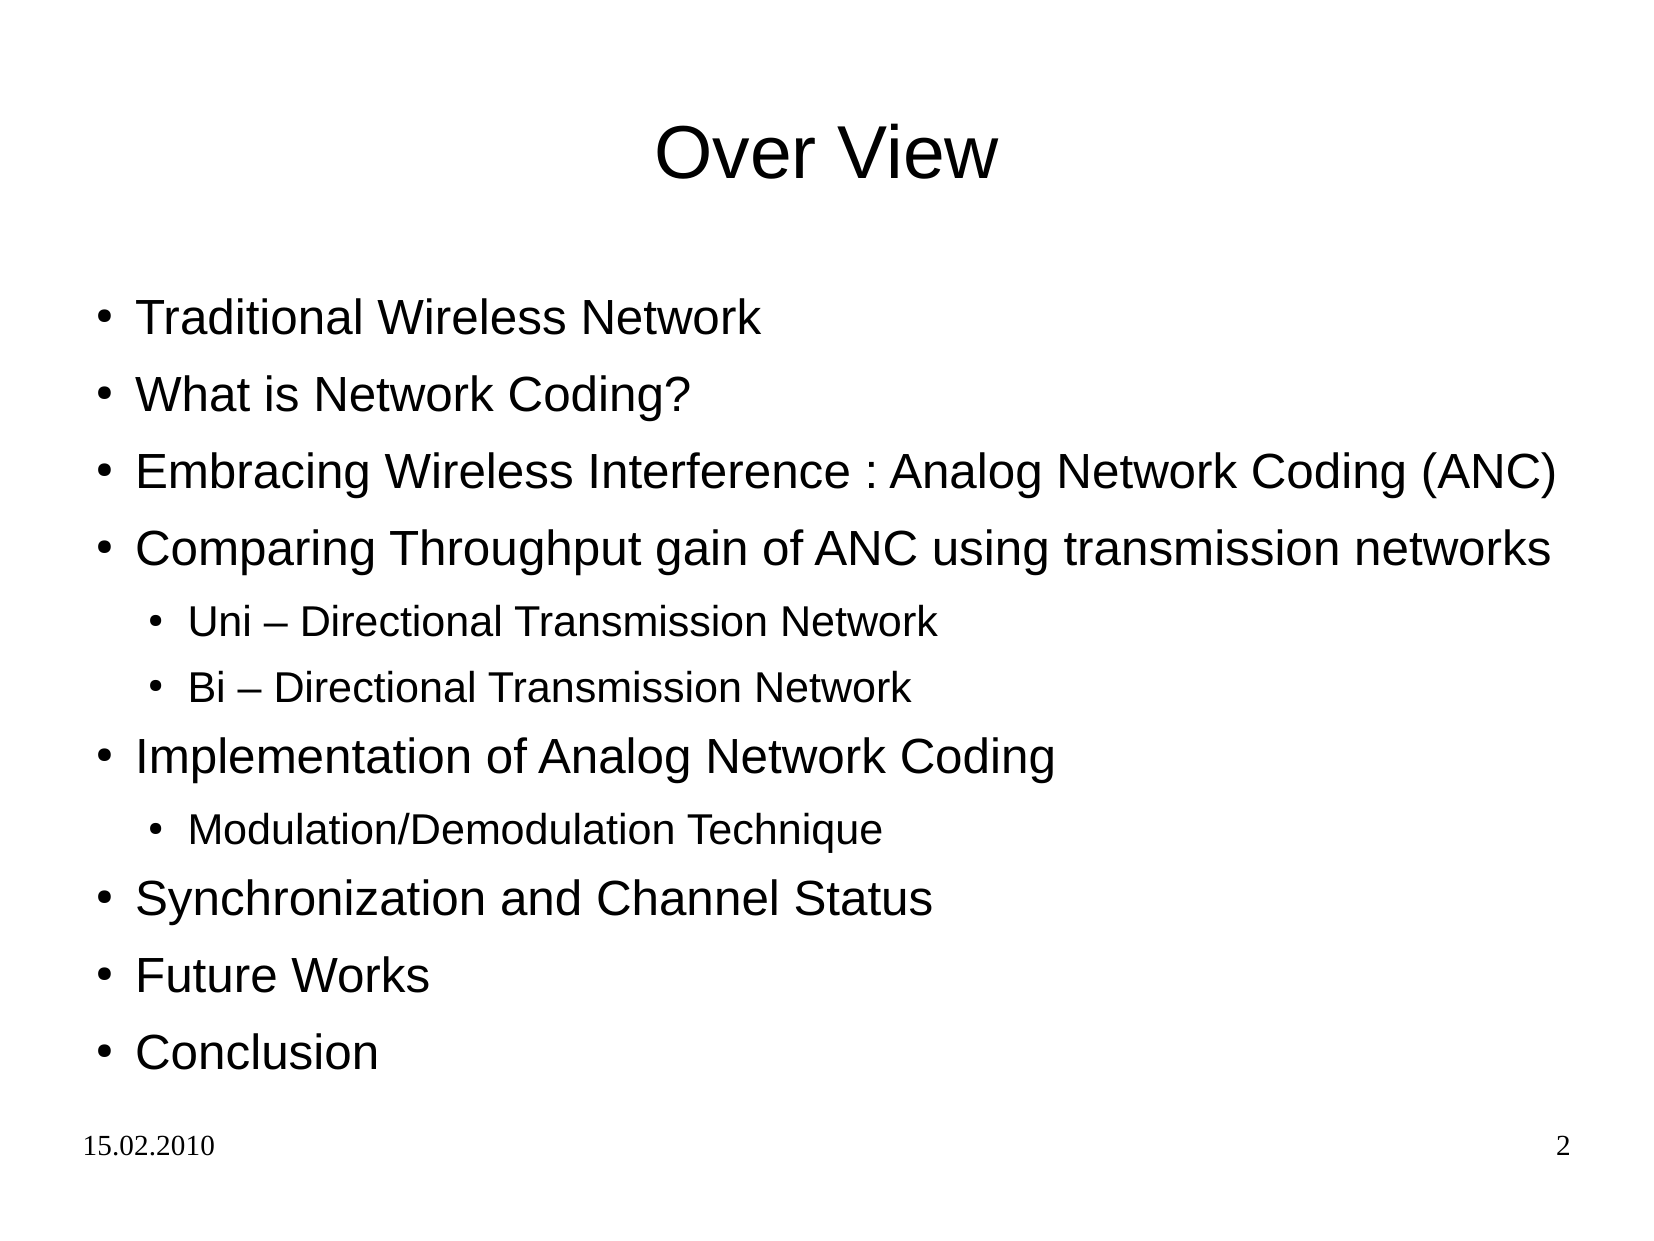

# Over View
Traditional Wireless Network
What is Network Coding?
Embracing Wireless Interference : Analog Network Coding (ANC)
Comparing Throughput gain of ANC using transmission networks
Uni – Directional Transmission Network
Bi – Directional Transmission Network
Implementation of Analog Network Coding
Modulation/Demodulation Technique
Synchronization and Channel Status
Future Works
Conclusion
15.02.2010
2